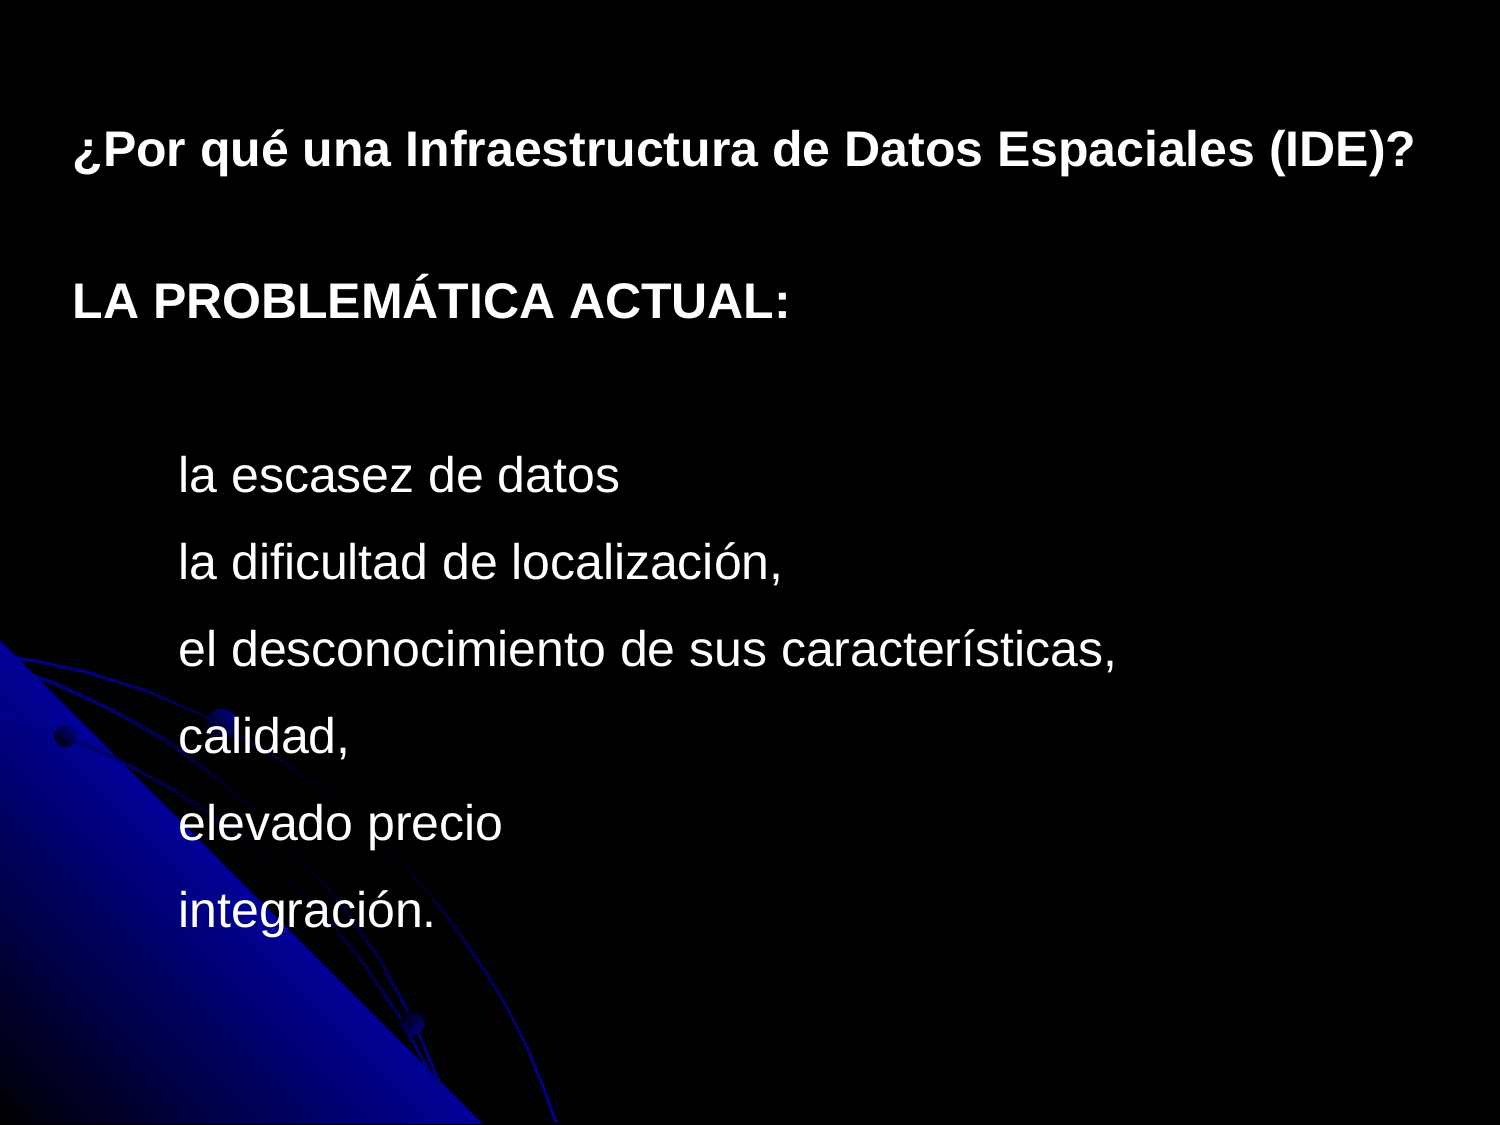

¿Por qué una Infraestructura de Datos Espaciales (IDE)?
LA PROBLEMÁTICA ACTUAL:
 la escasez de datos
 la dificultad de localización,
 el desconocimiento de sus características,
 calidad,
 elevado precio
 integración.